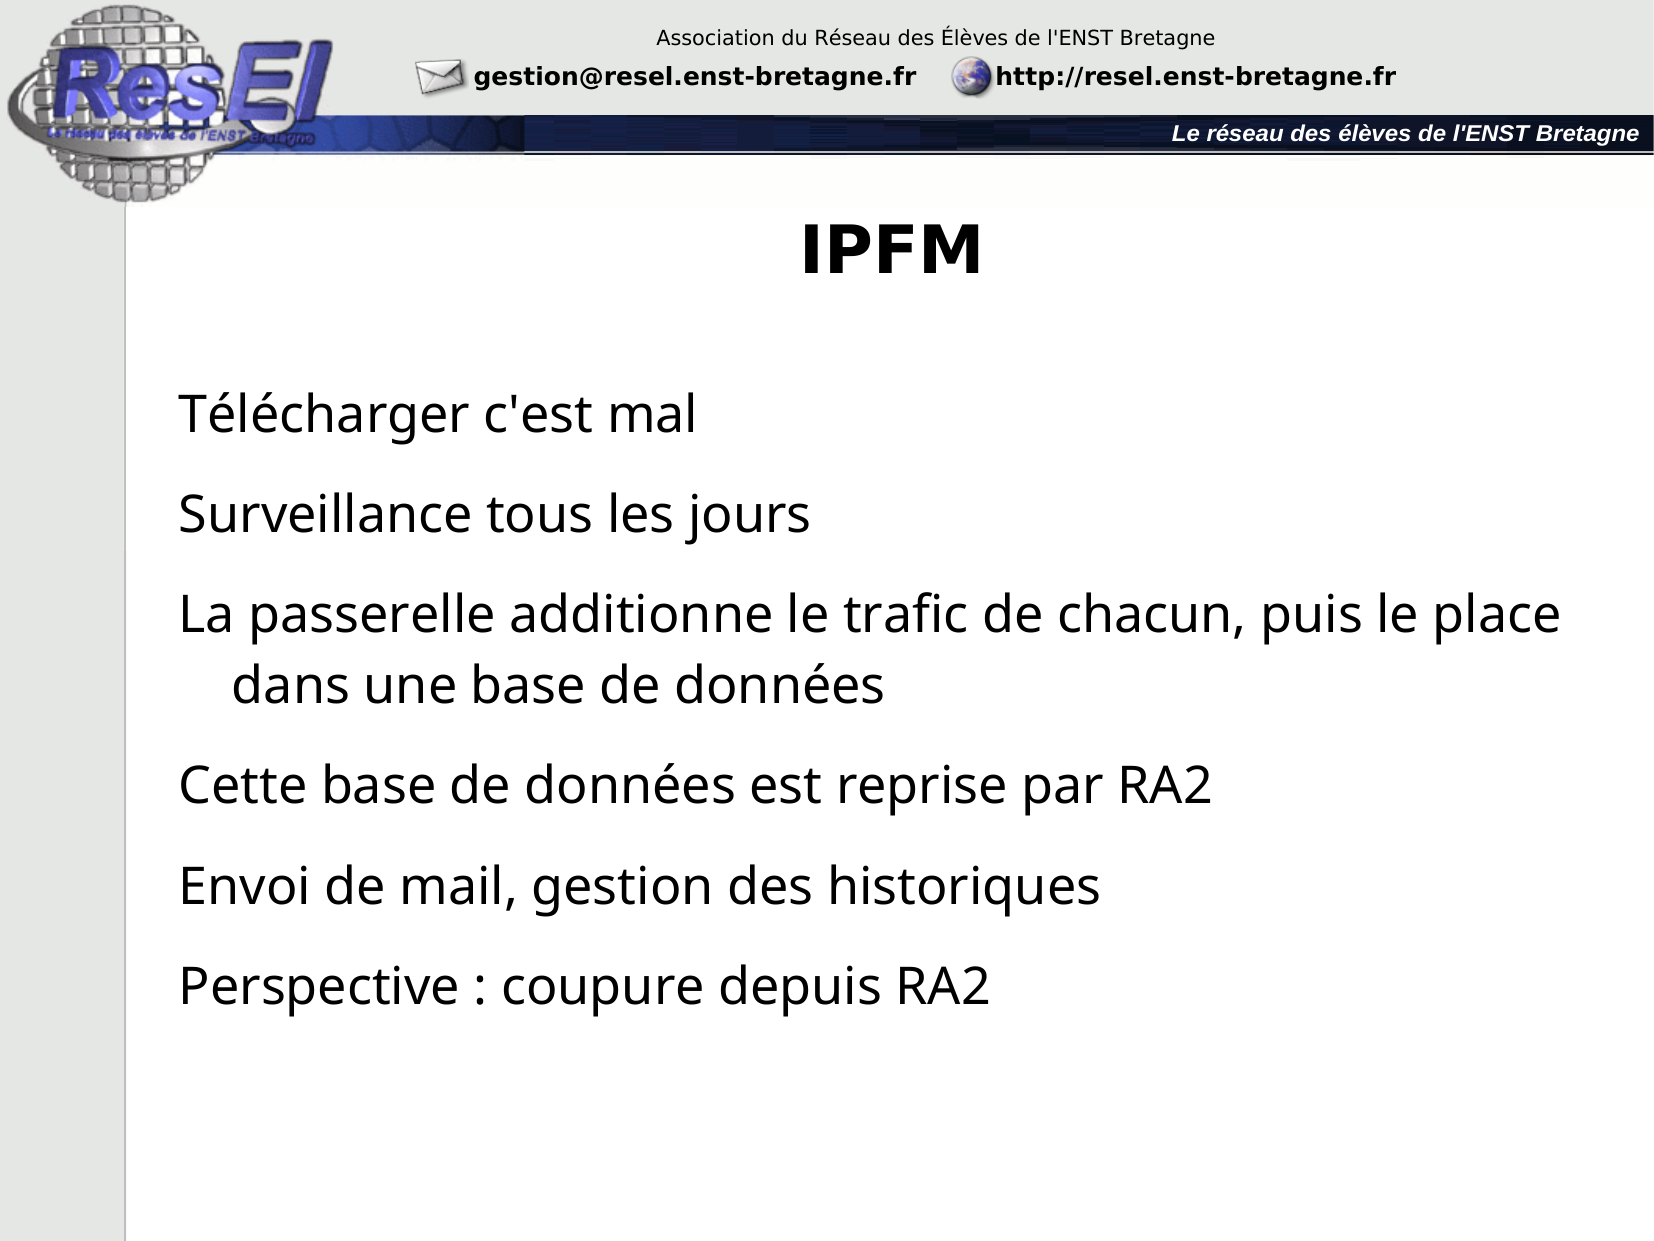

# IPFM
Télécharger c'est mal
Surveillance tous les jours
La passerelle additionne le trafic de chacun, puis le place dans une base de données
Cette base de données est reprise par RA2
Envoi de mail, gestion des historiques
Perspective : coupure depuis RA2